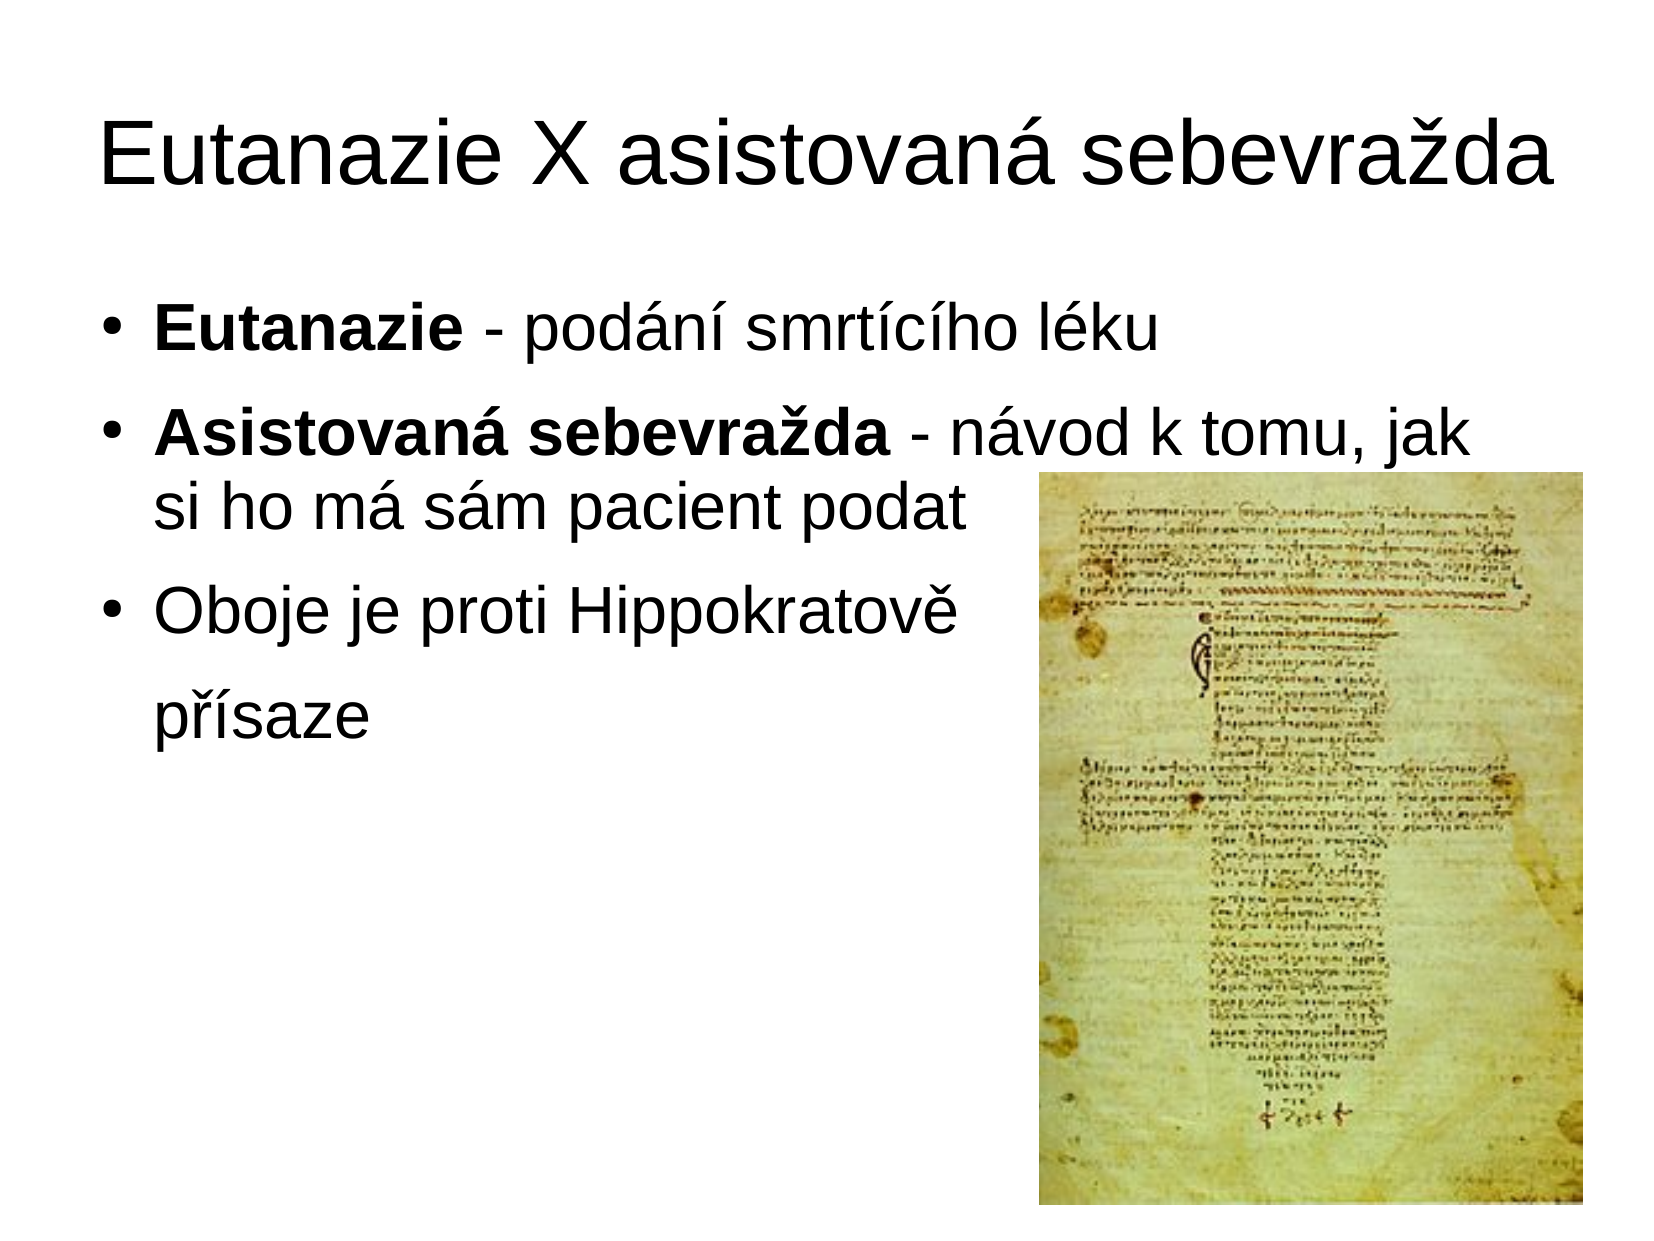

# Eutanazie X asistovaná sebevražda
Eutanazie - podání smrtícího léku
Asistovaná sebevražda - návod k tomu, jak si ho má sám pacient podat
Oboje je proti Hippokratově
přísaze